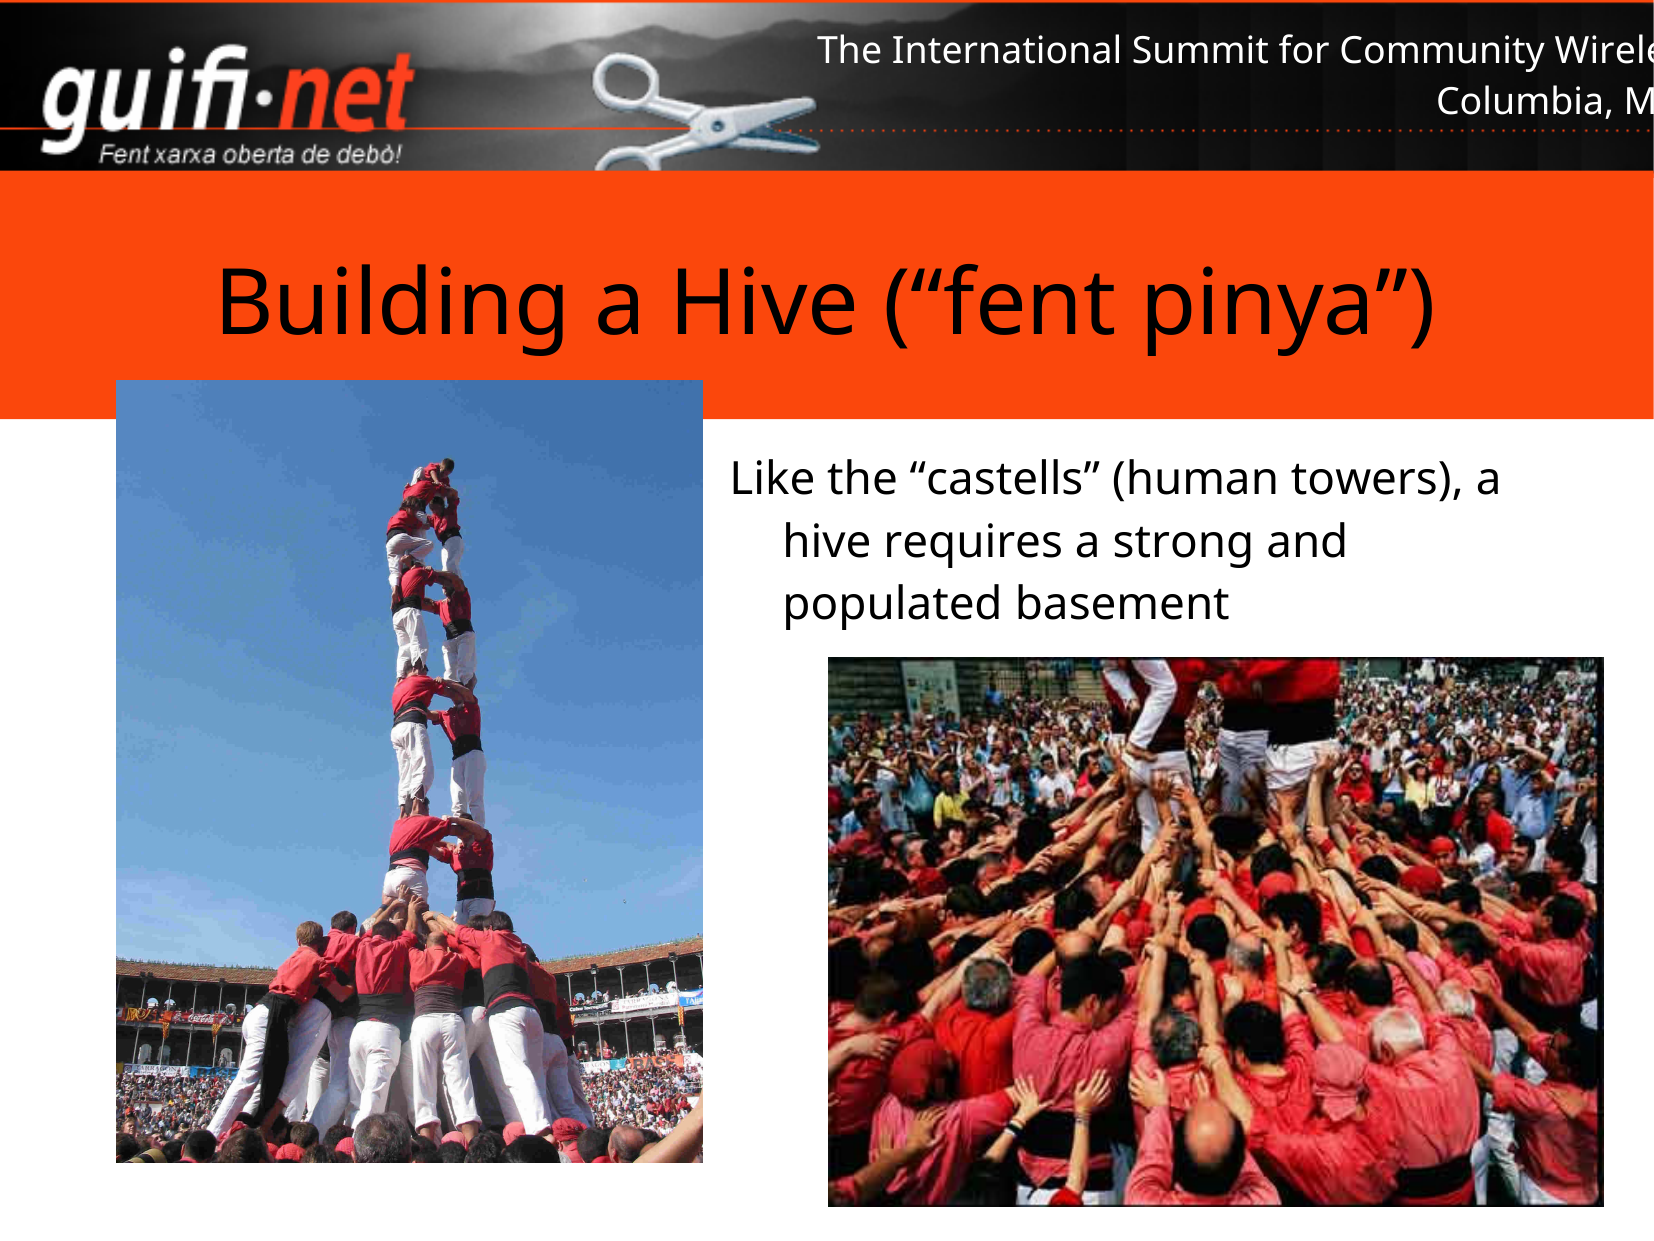

# Building a Hive (“fent pinya”)
Like the “castells” (human towers), a hive requires a strong and populated basement